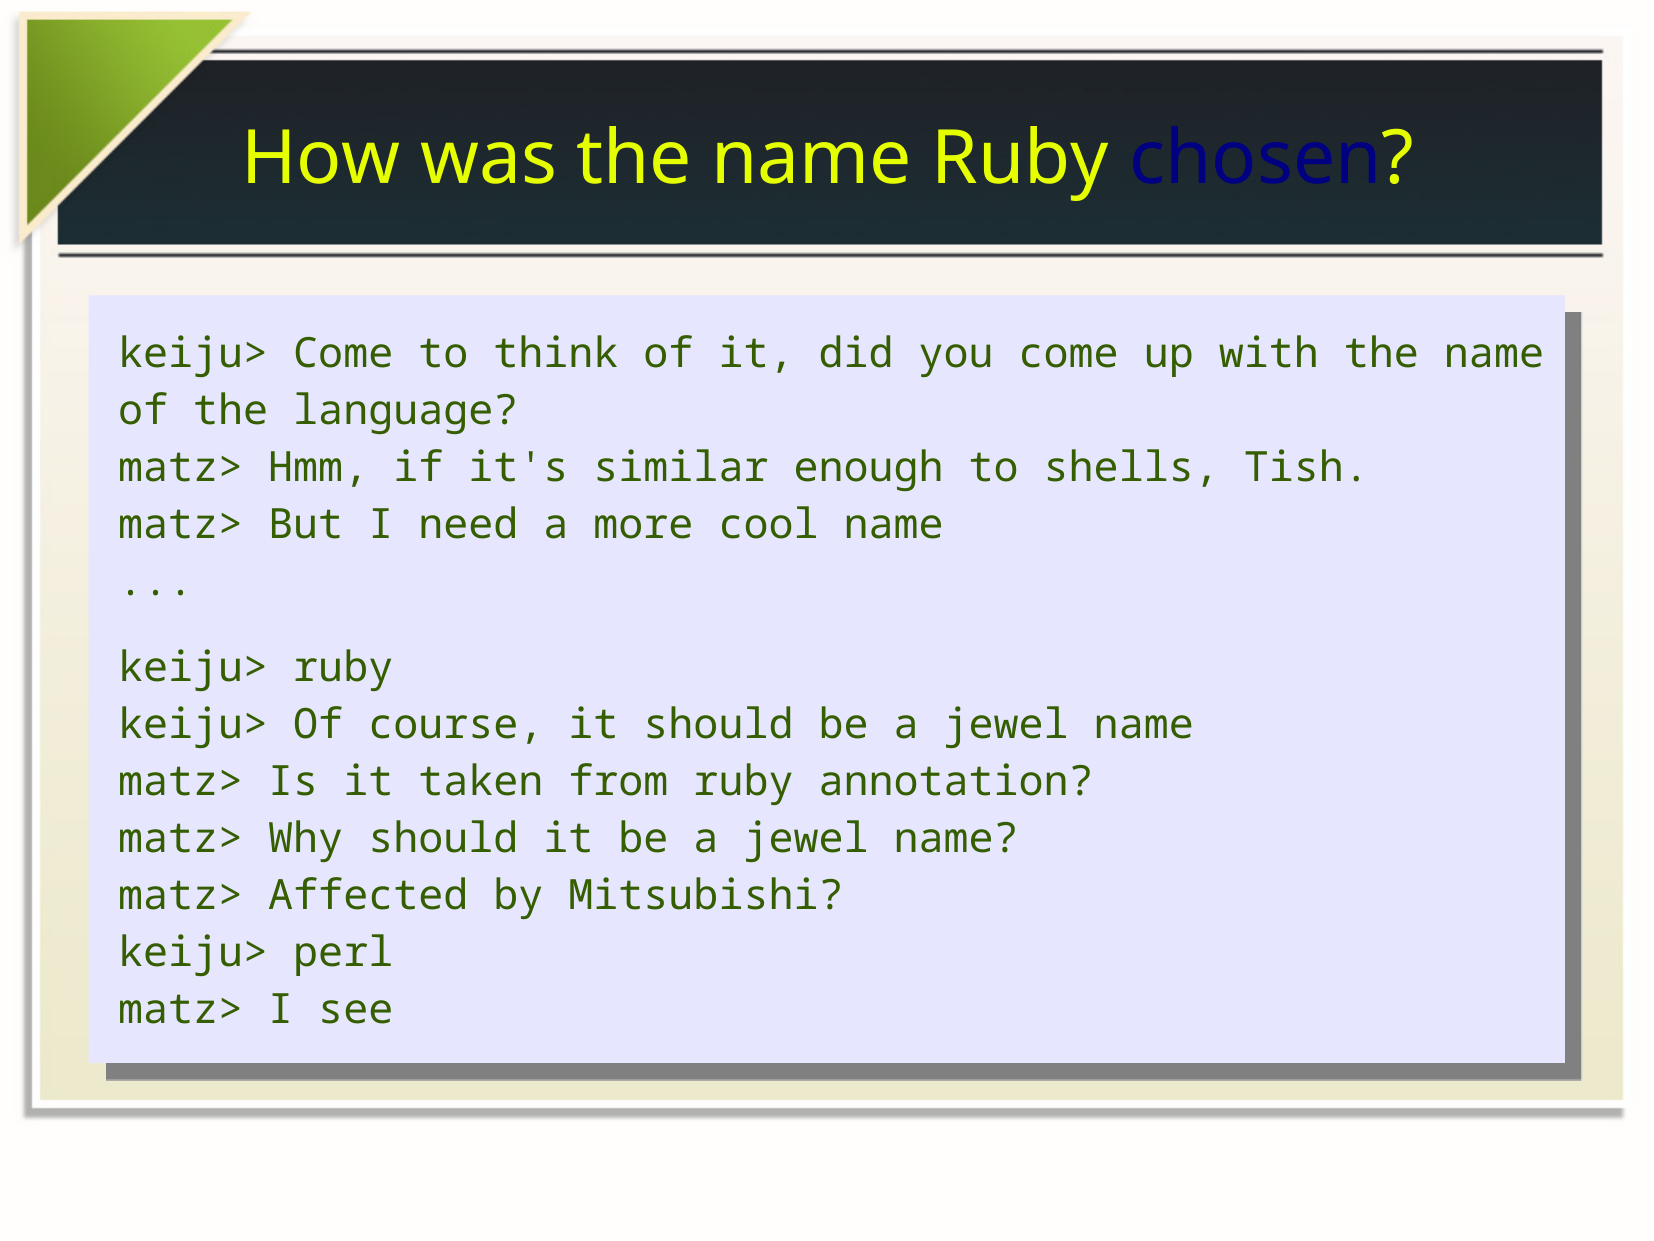

# How was the name Ruby chosen?
keiju> Come to think of it, did you come up with the name
of the language?
matz> Hmm, if it's similar enough to shells, Tish.
matz> But I need a more cool name
...
keiju> ruby
keiju> Of course, it should be a jewel name
matz> Is it taken from ruby annotation?
matz> Why should it be a jewel name?
matz> Affected by Mitsubishi?
keiju> perl
matz> I see